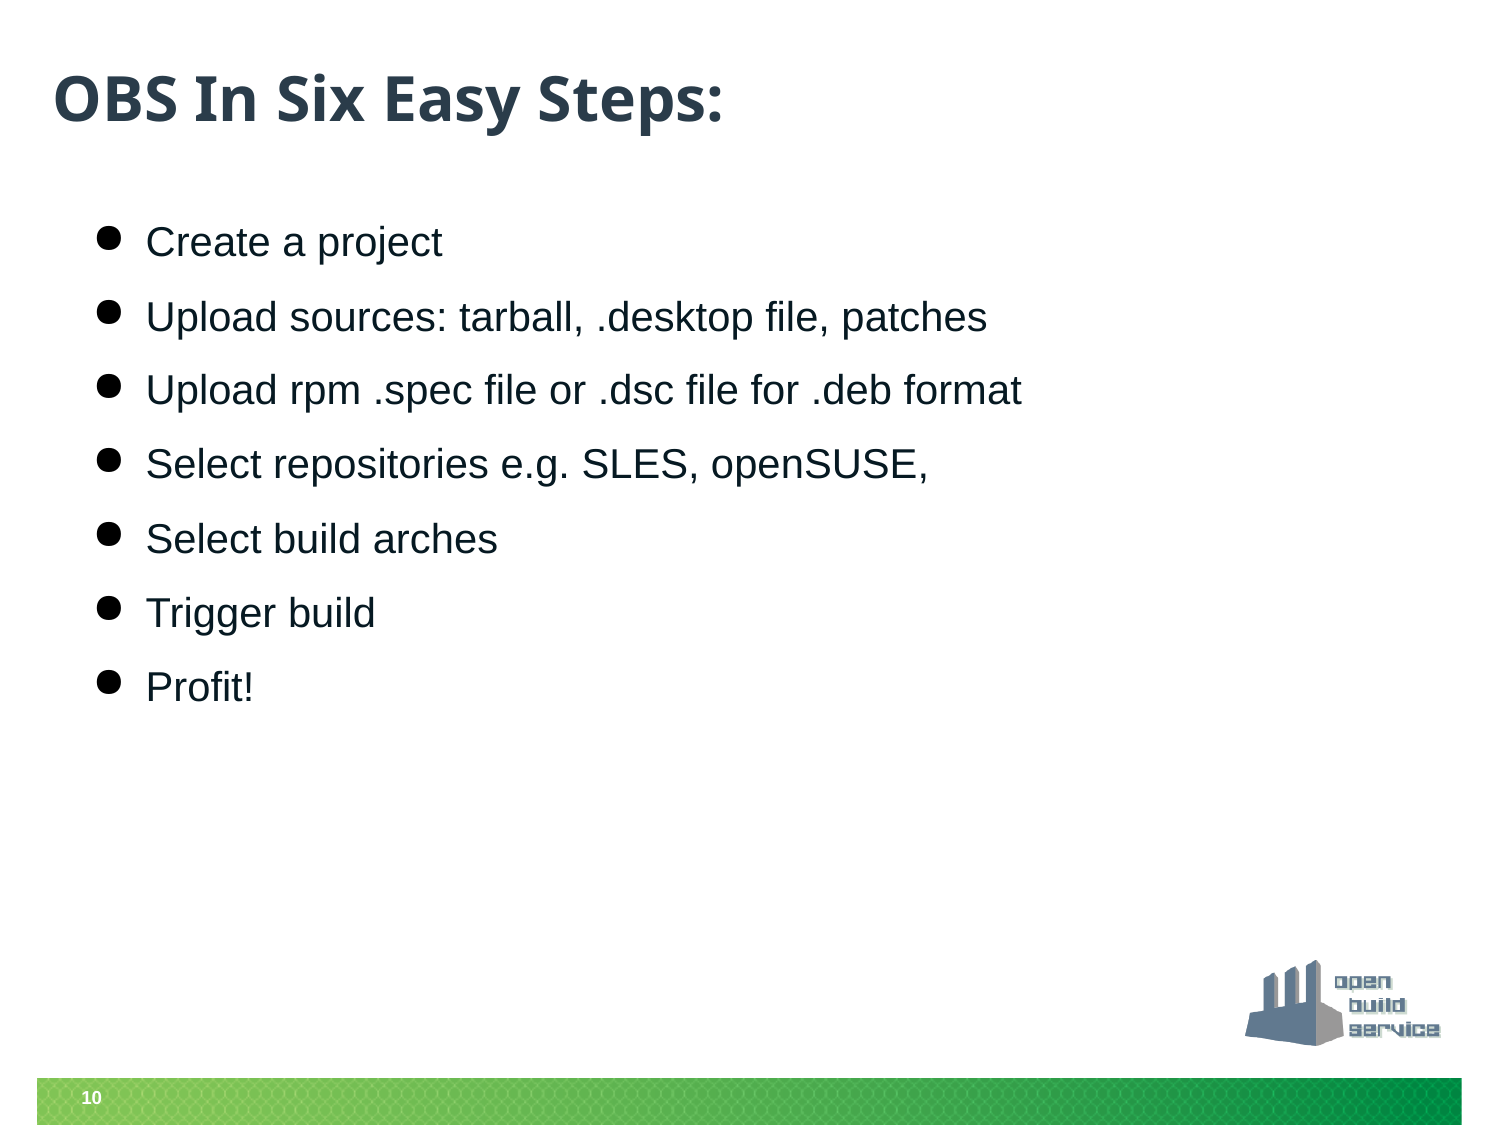

# OBS In Six Easy Steps:
Create a project
Upload sources: tarball, .desktop file, patches
Upload rpm .spec file or .dsc file for .deb format
Select repositories e.g. SLES, openSUSE,
Select build arches
Trigger build
Profit!